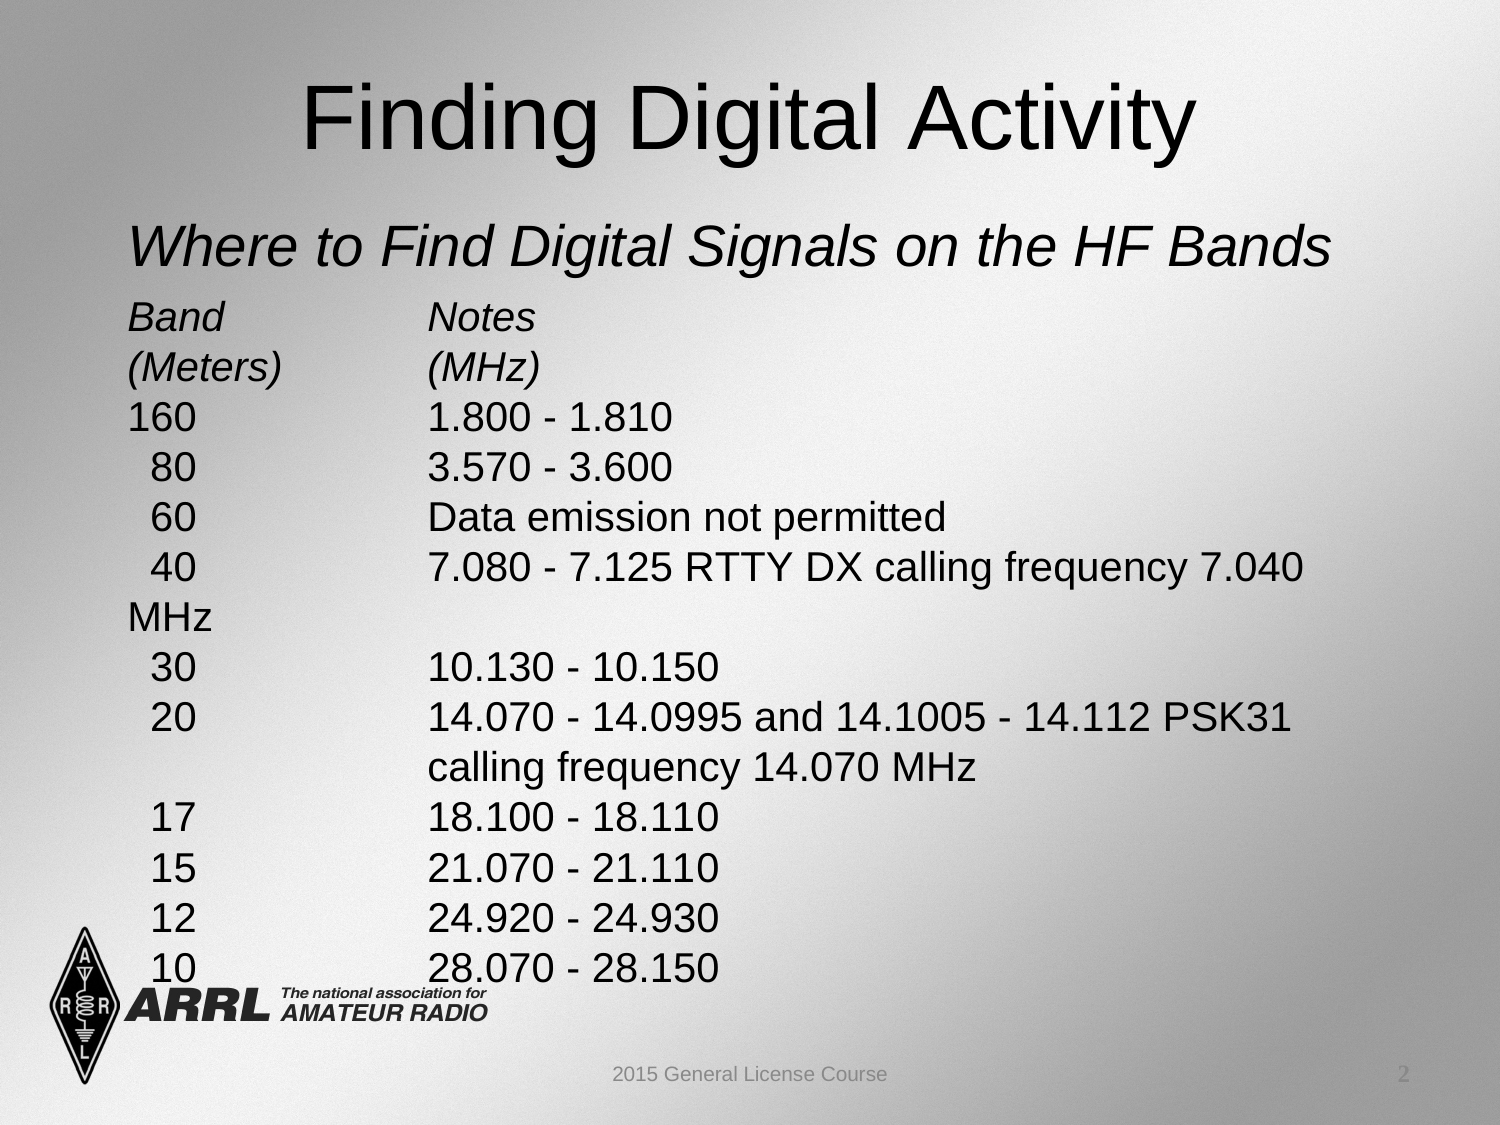

Finding Digital Activity
Where to Find Digital Signals on the HF Bands
Band		Notes
(Meters)	(MHz)
160		1.800 - 1.810
 80		3.570 - 3.600
 60		Data emission not permitted
 40		7.080 - 7.125 RTTY DX calling frequency 7.040 MHz
 30		10.130 - 10.150
 20		14.070 - 14.0995 and 14.1005 - 14.112 PSK31 			calling frequency 14.070 MHz
 17		18.100 - 18.110
 15		21.070 - 21.110
 12		24.920 - 24.930
 10		28.070 - 28.150
2015 General License Course